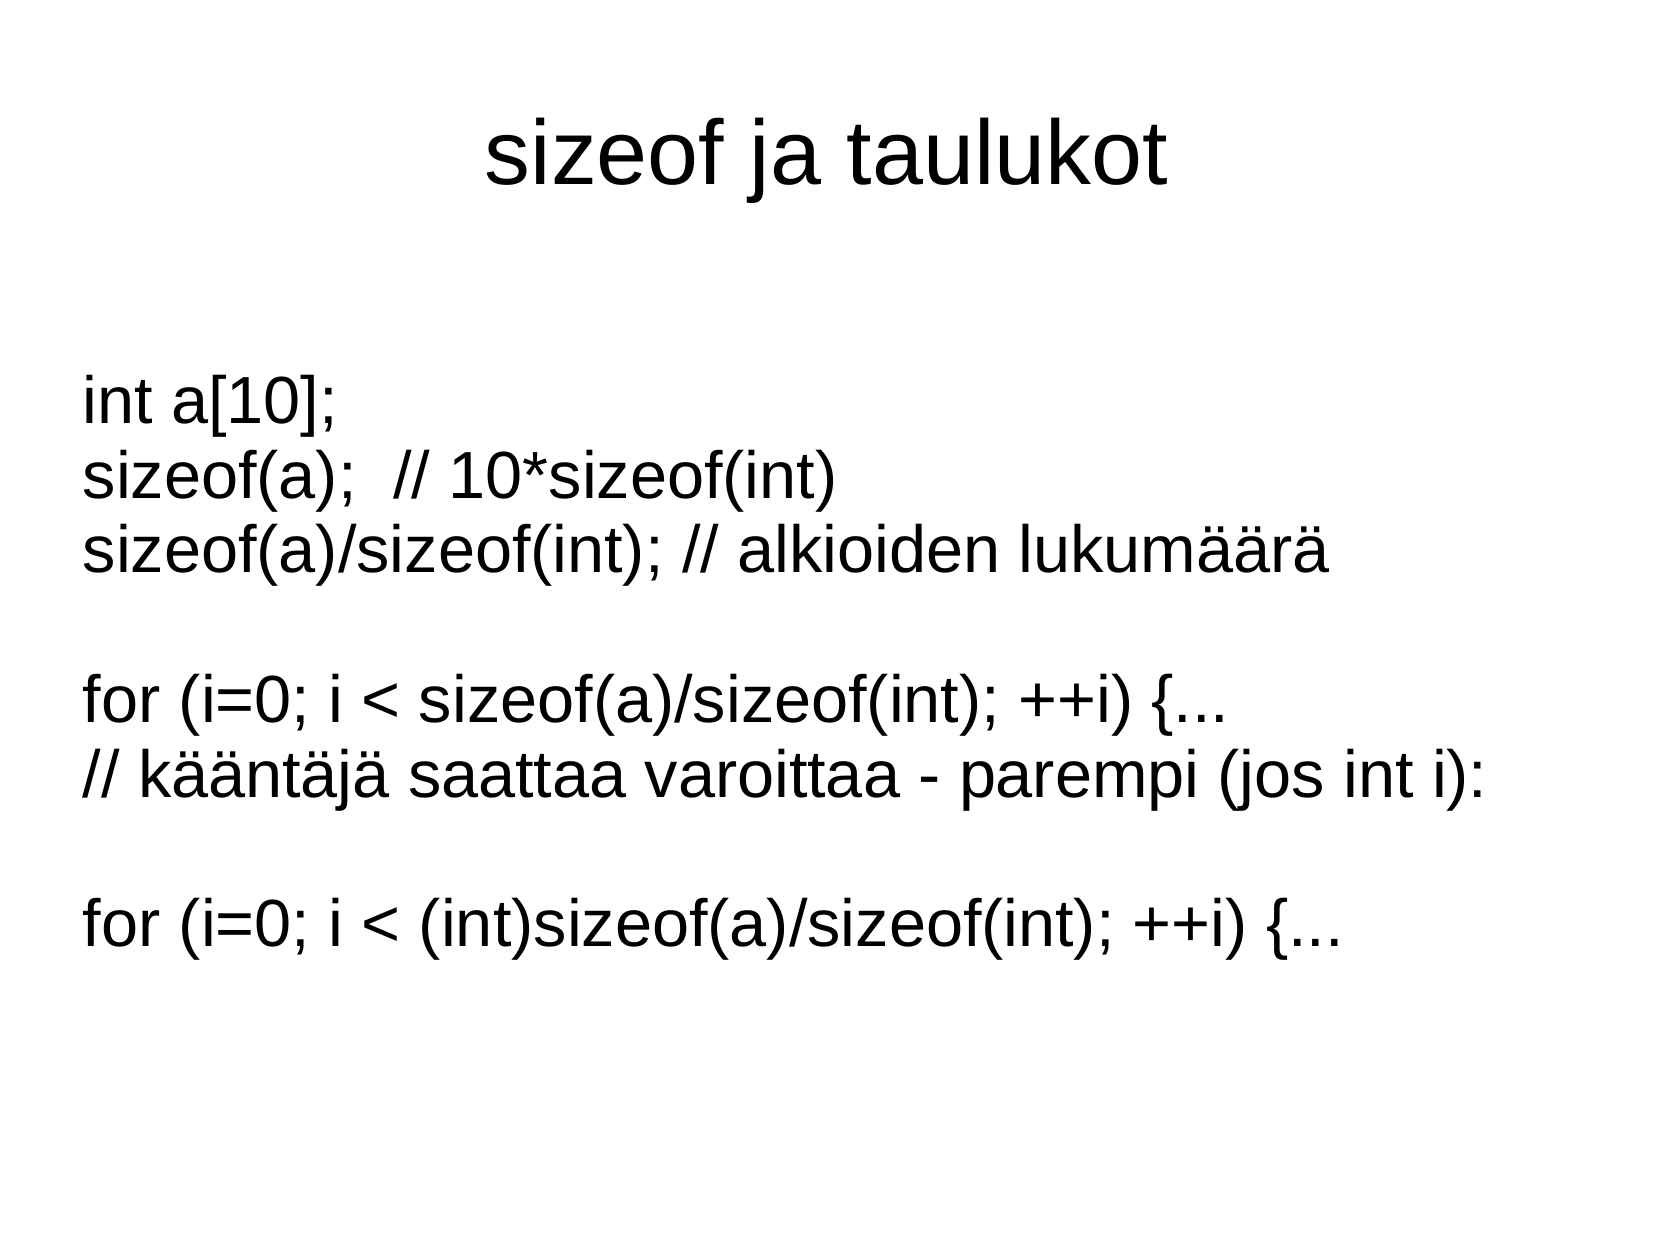

# sizeof ja taulukot
int a[10];
sizeof(a); // 10*sizeof(int)
sizeof(a)/sizeof(int); // alkioiden lukumäärä
for (i=0; i < sizeof(a)/sizeof(int); ++i) {...
// kääntäjä saattaa varoittaa - parempi (jos int i):
for (i=0; i < (int)sizeof(a)/sizeof(int); ++i) {...